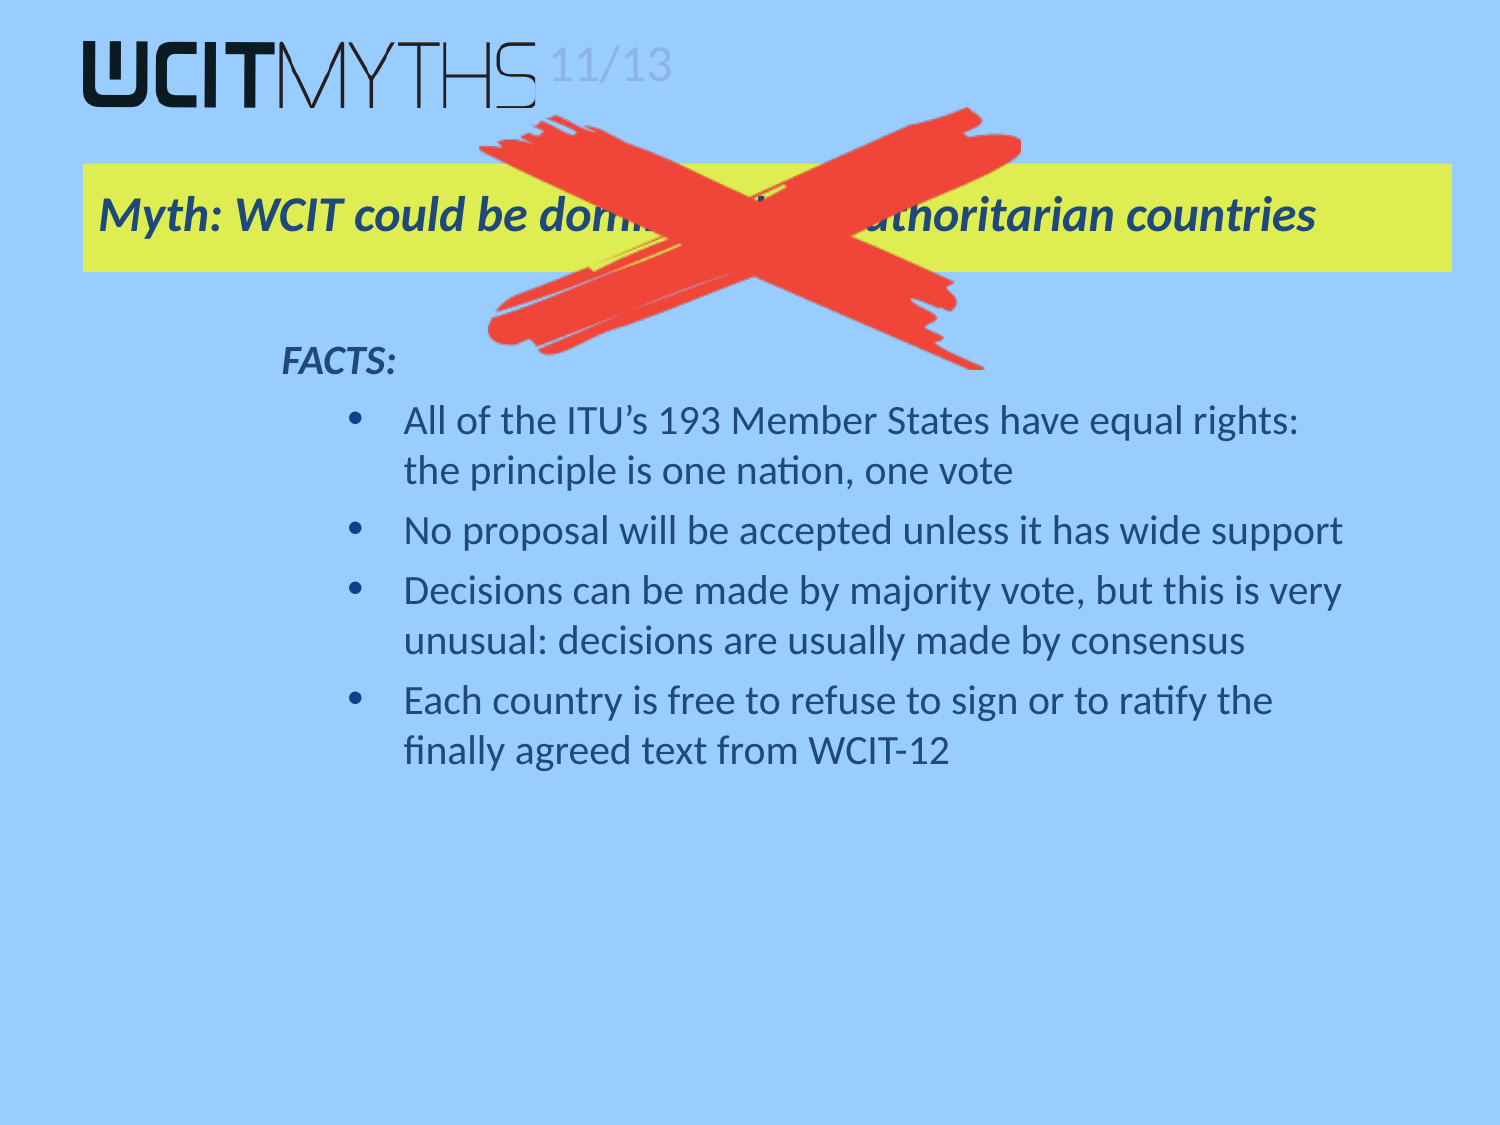

11/13
Myth: WCIT could be dominated by authoritarian countries
FACTS:
All of the ITU’s 193 Member States have equal rights: the principle is one nation, one vote
No proposal will be accepted unless it has wide support
Decisions can be made by majority vote, but this is very unusual: decisions are usually made by consensus
Each country is free to refuse to sign or to ratify the finally agreed text from WCIT-12